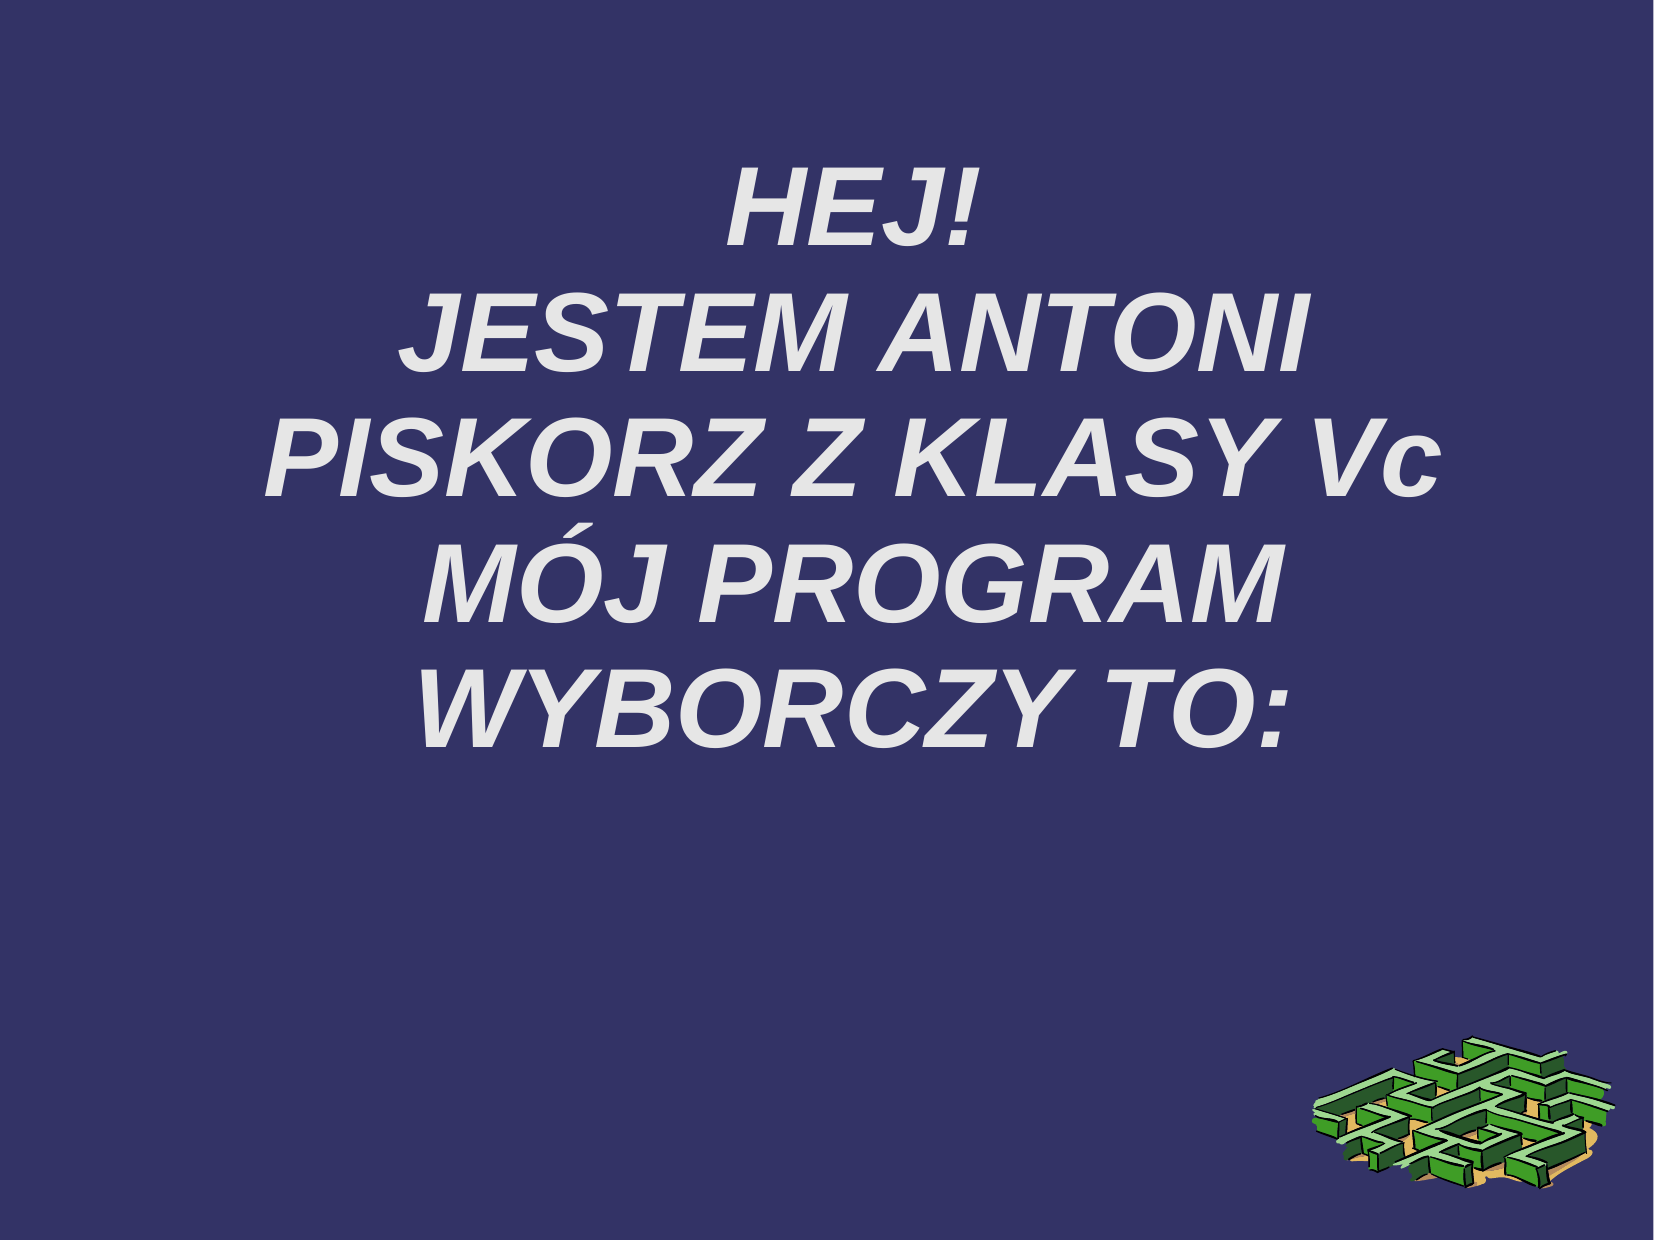

# HEJ! JESTEM ANTONI PISKORZ Z KLASY Vc MÓJ PROGRAM WYBORCZY TO: